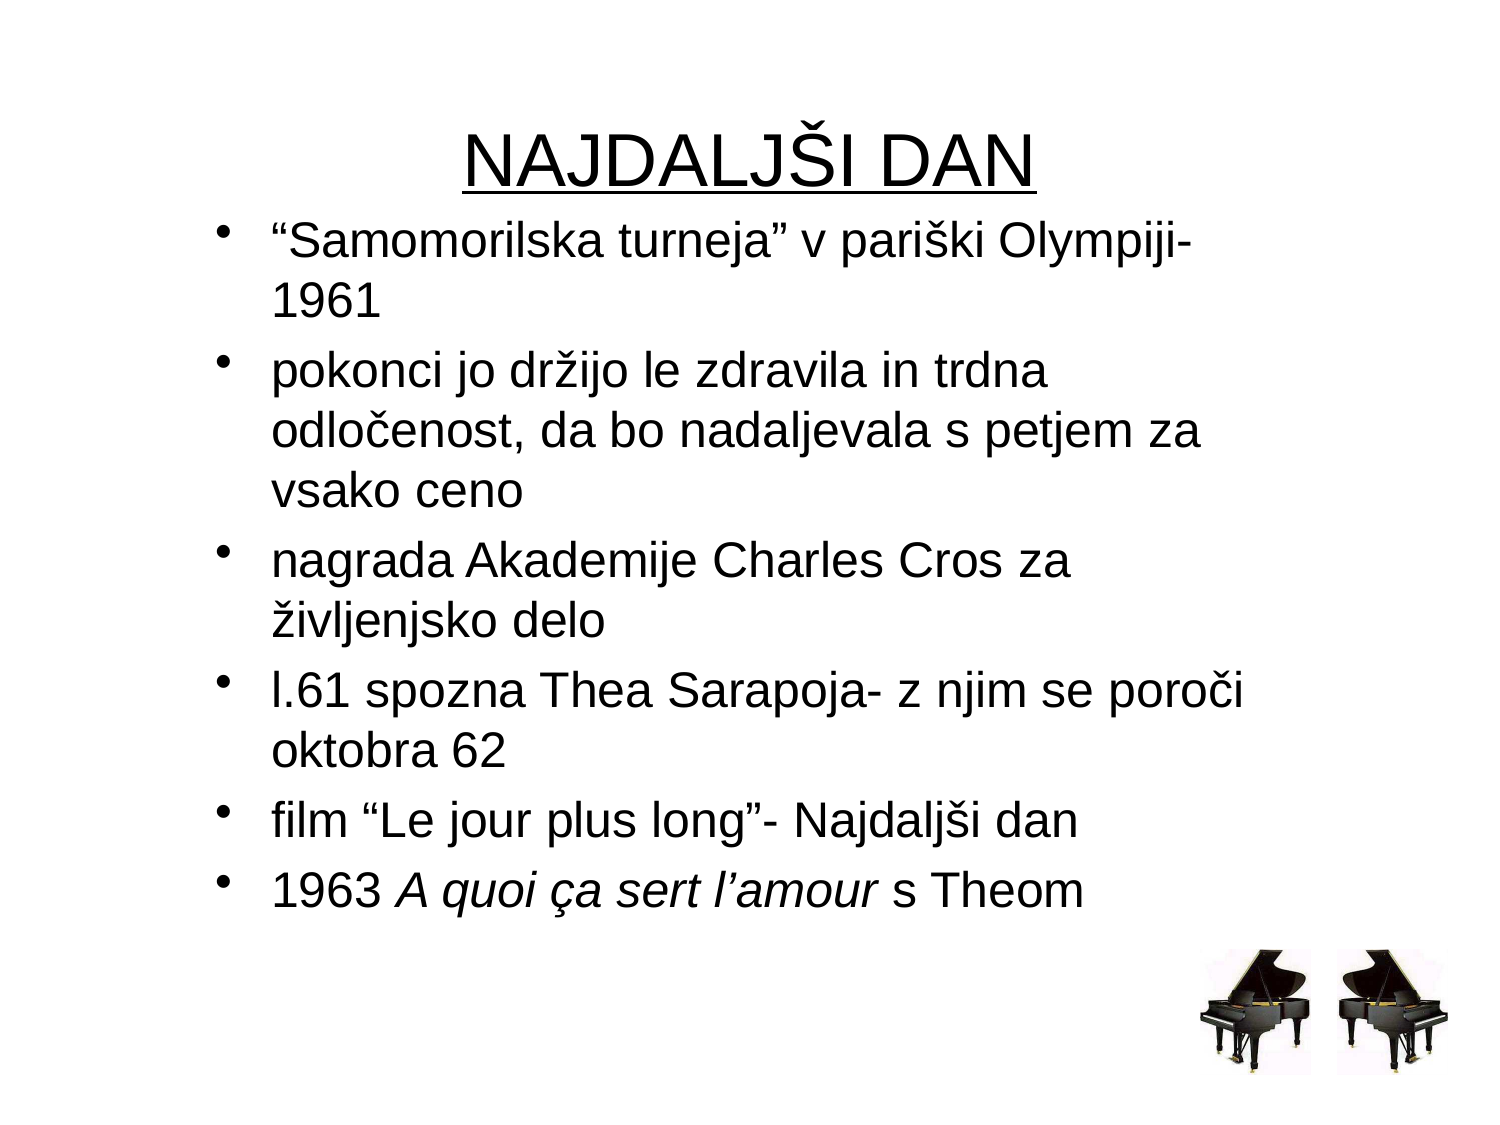

# NAJDALJŠI DAN
“Samomorilska turneja” v pariški Olympiji- 1961
pokonci jo držijo le zdravila in trdna odločenost, da bo nadaljevala s petjem za vsako ceno
nagrada Akademije Charles Cros za življenjsko delo
l.61 spozna Thea Sarapoja- z njim se poroči oktobra 62
film “Le jour plus long”- Najdaljši dan
1963 A quoi ça sert l’amour s Theom